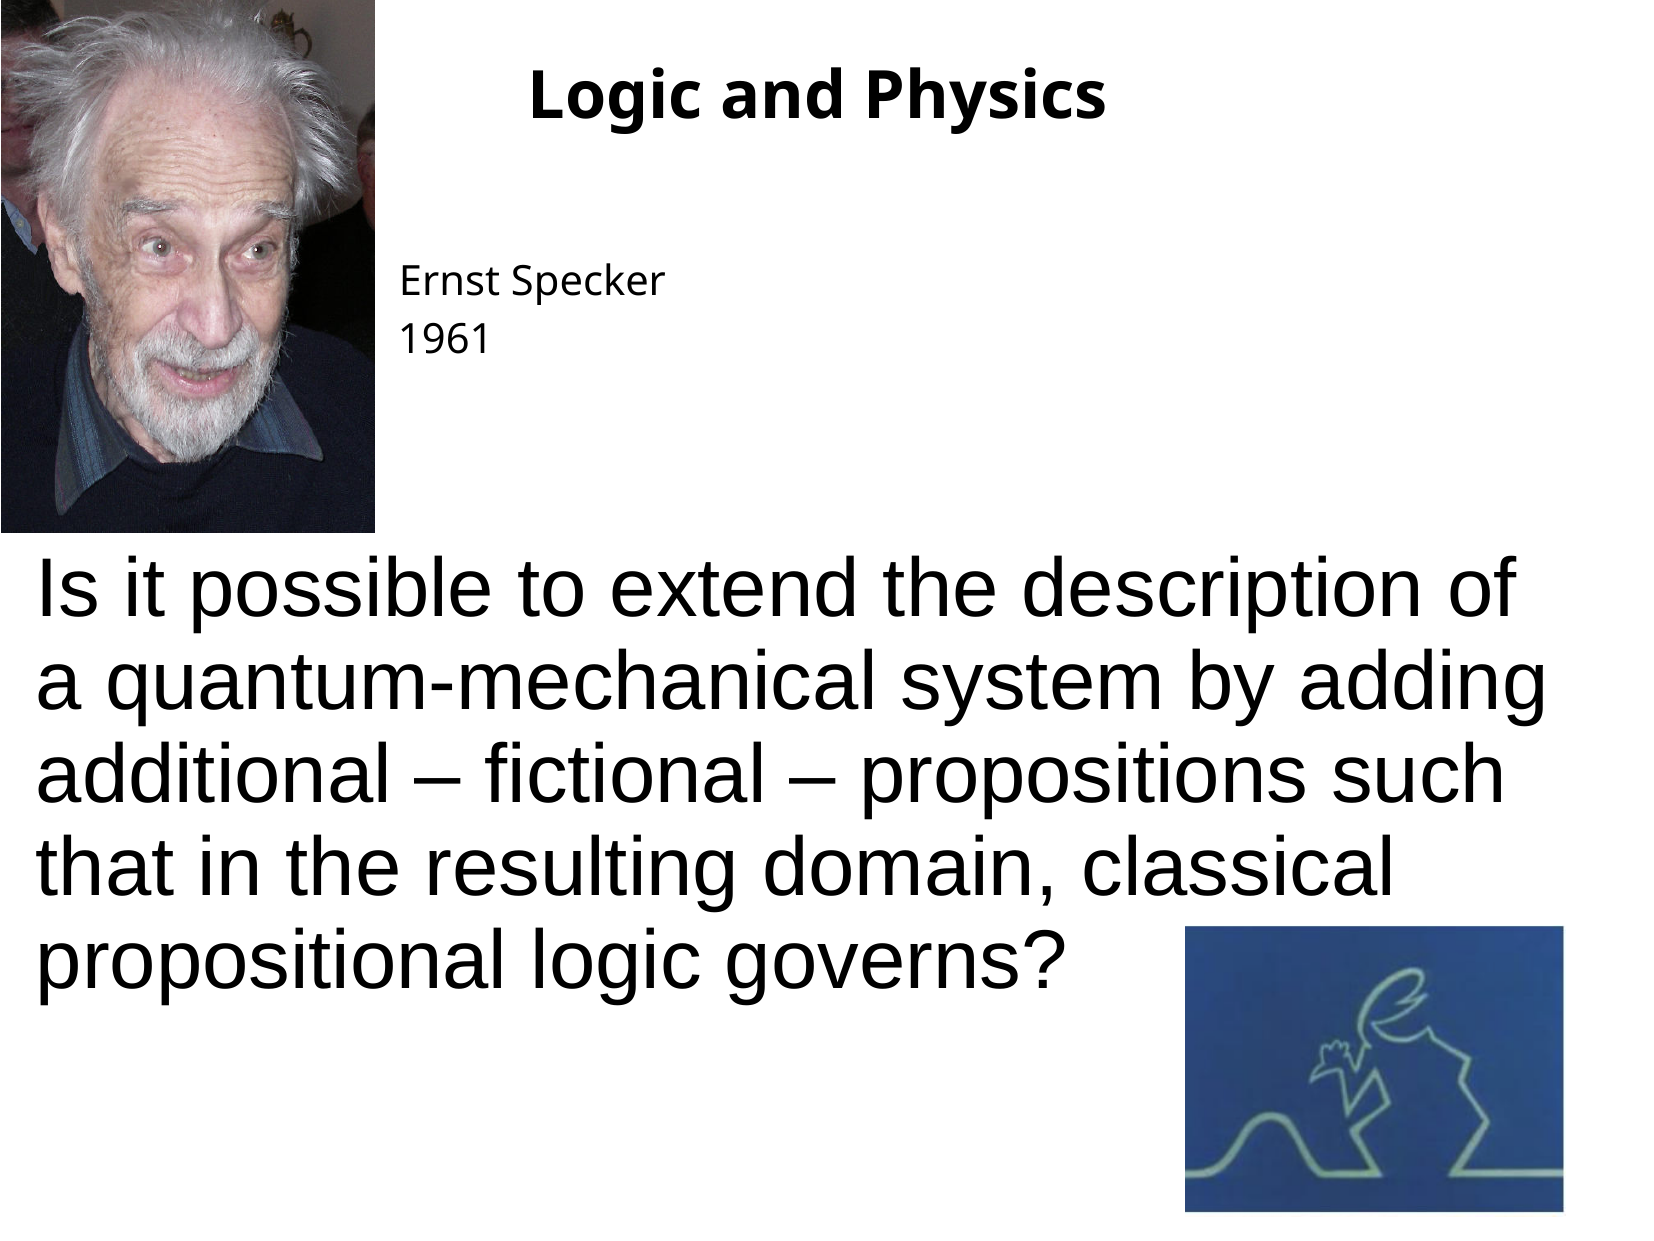

Logic and Physics
Ernst Specker
1961
Is it possible to extend the description of a quantum-mechanical system by adding additional – fictional – propositions such that in the resulting domain, classical propositional logic governs?